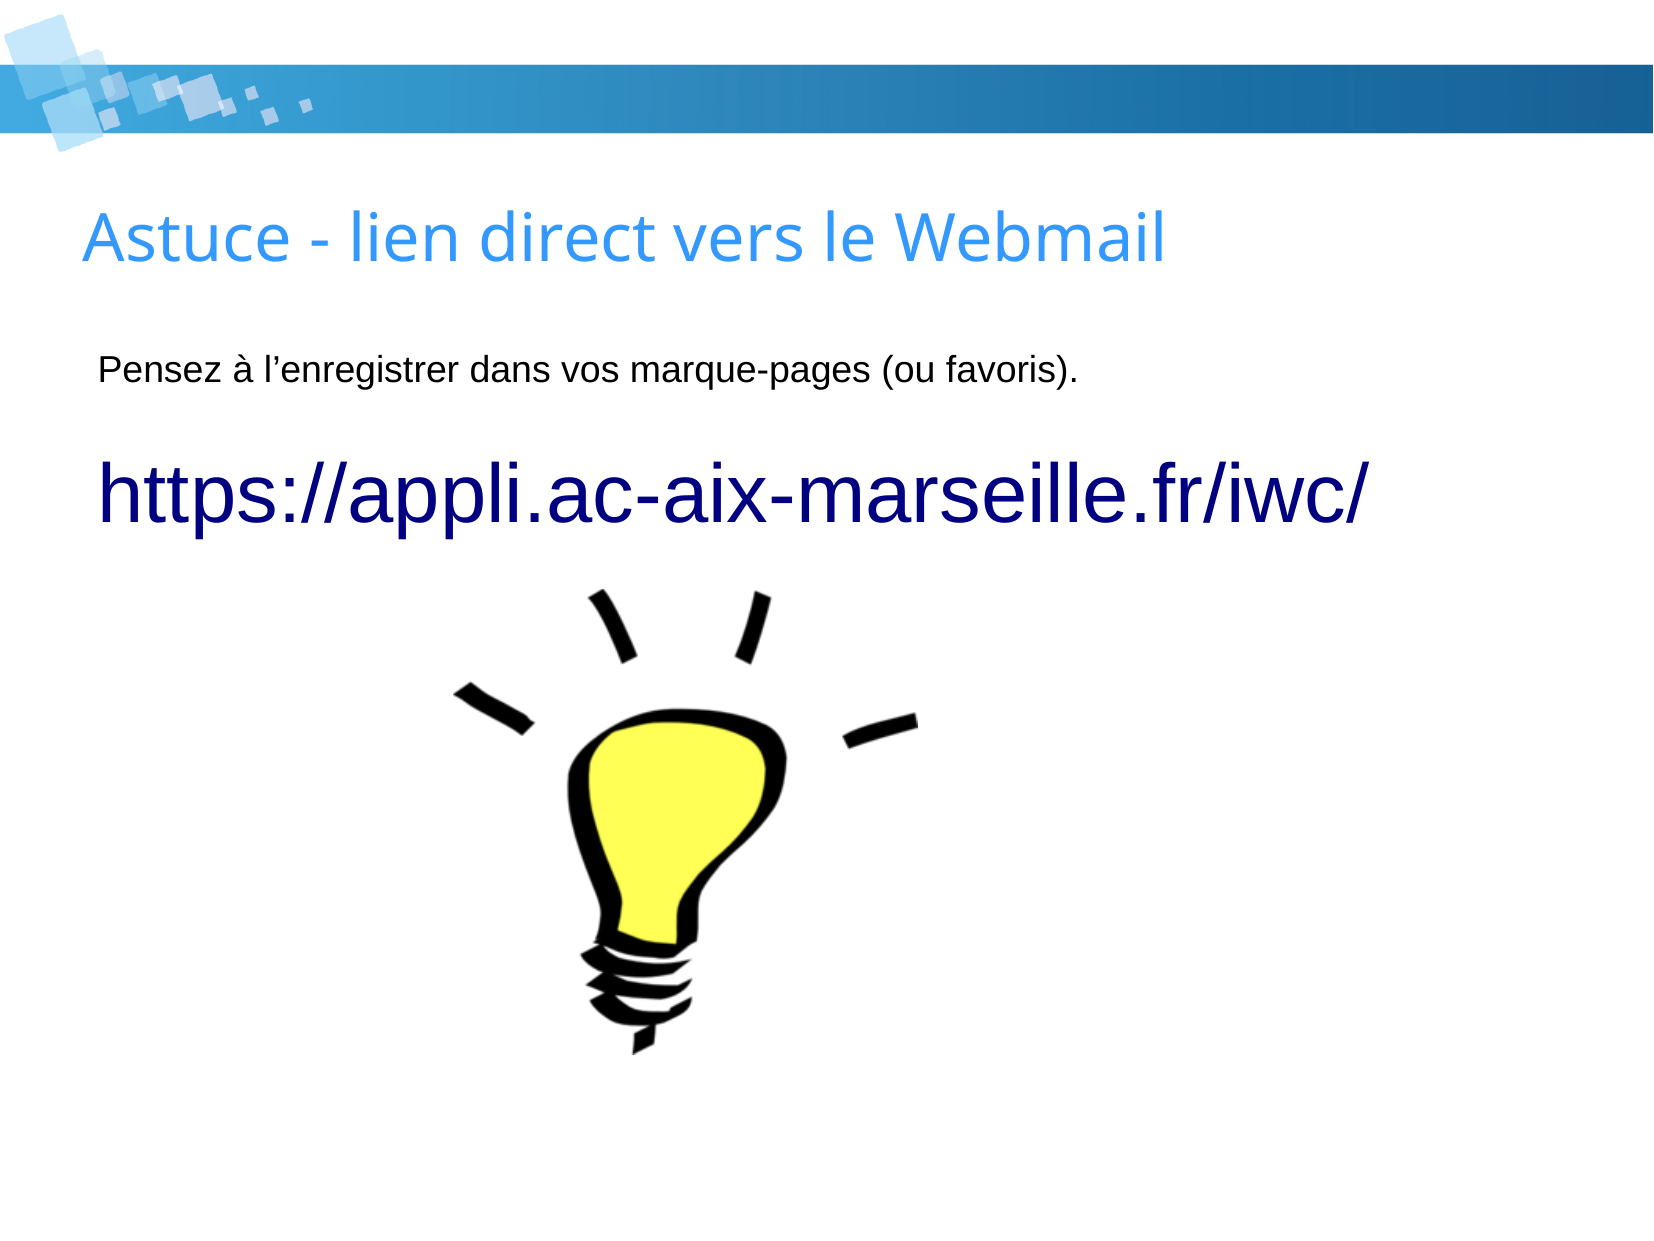

# Astuce - lien direct vers le Webmail
Pensez à l’enregistrer dans vos marque-pages (ou favoris).
https://appli.ac-aix-marseille.fr/iwc/